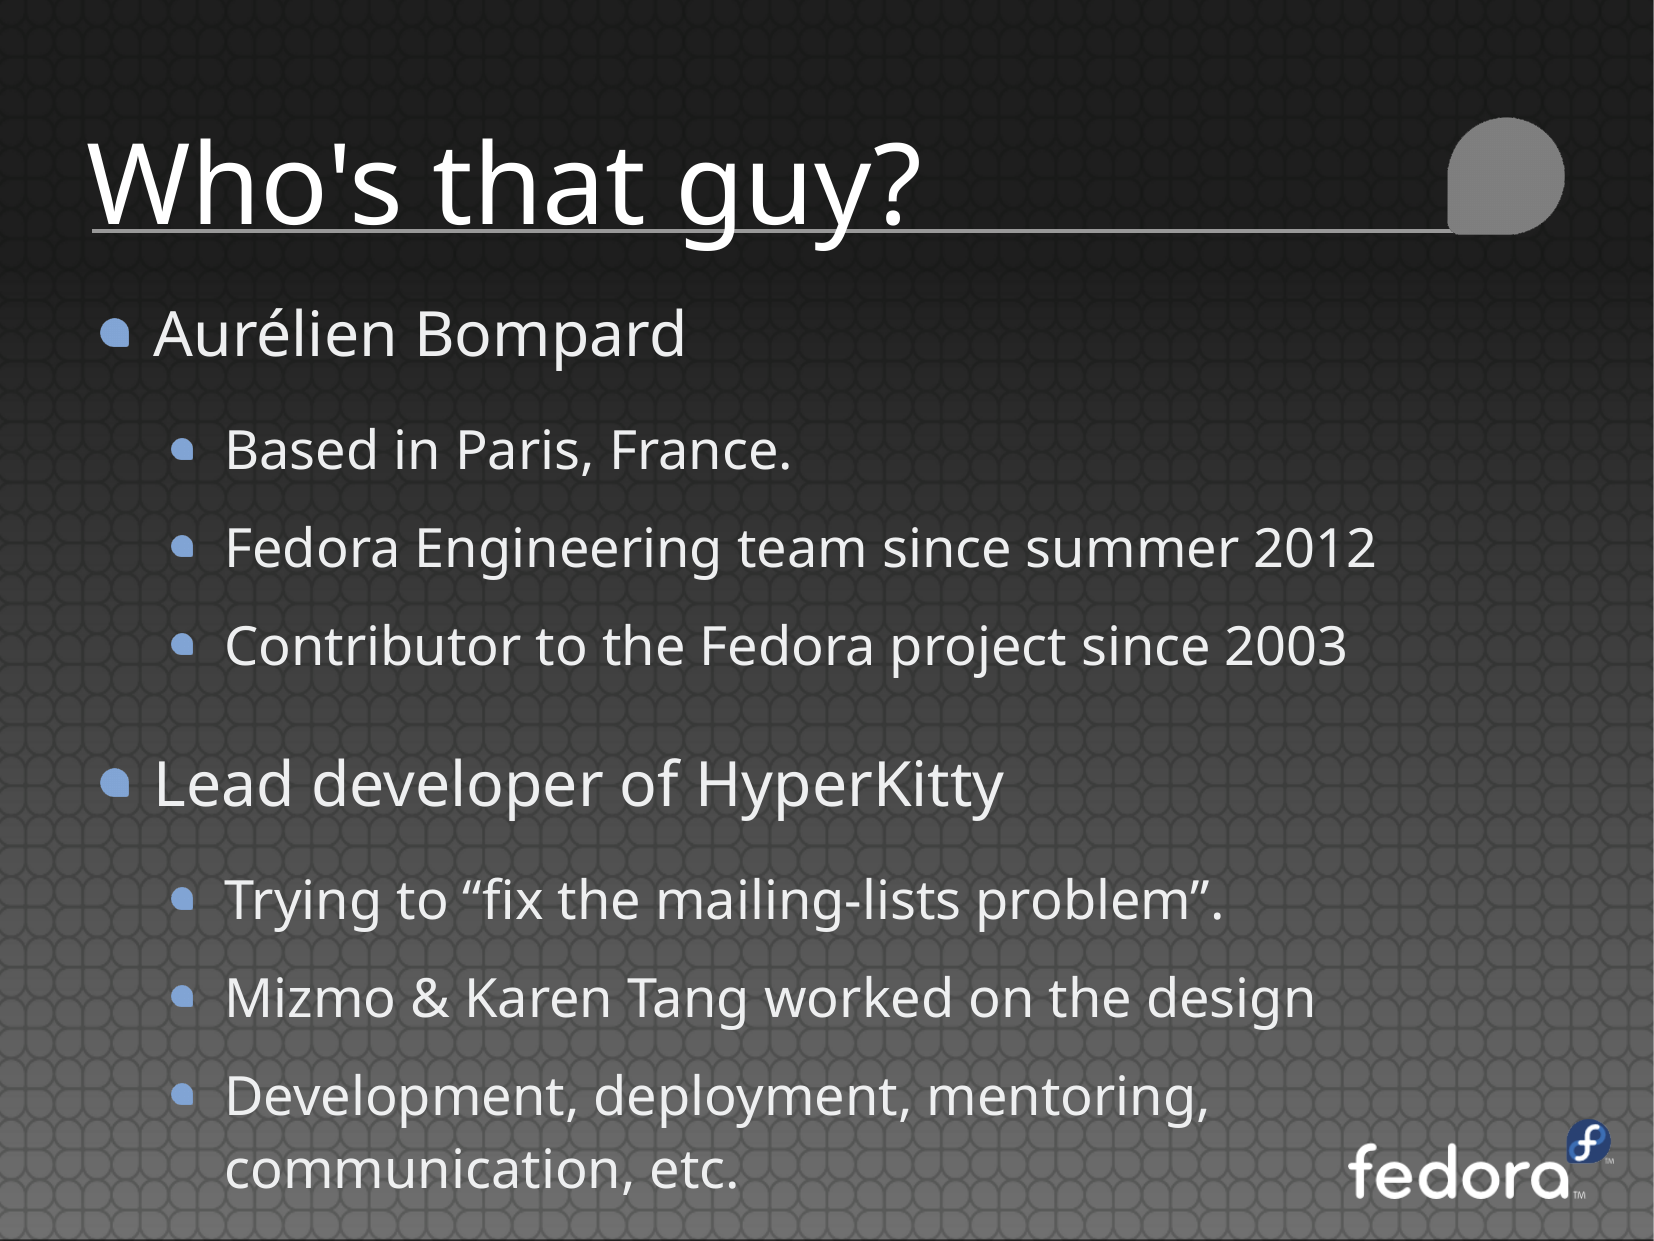

# Who's that guy?
Aurélien Bompard
Based in Paris, France.
Fedora Engineering team since summer 2012
Contributor to the Fedora project since 2003
Lead developer of HyperKitty
Trying to “fix the mailing-lists problem”.
Mizmo & Karen Tang worked on the design
Development, deployment, mentoring, communication, etc.